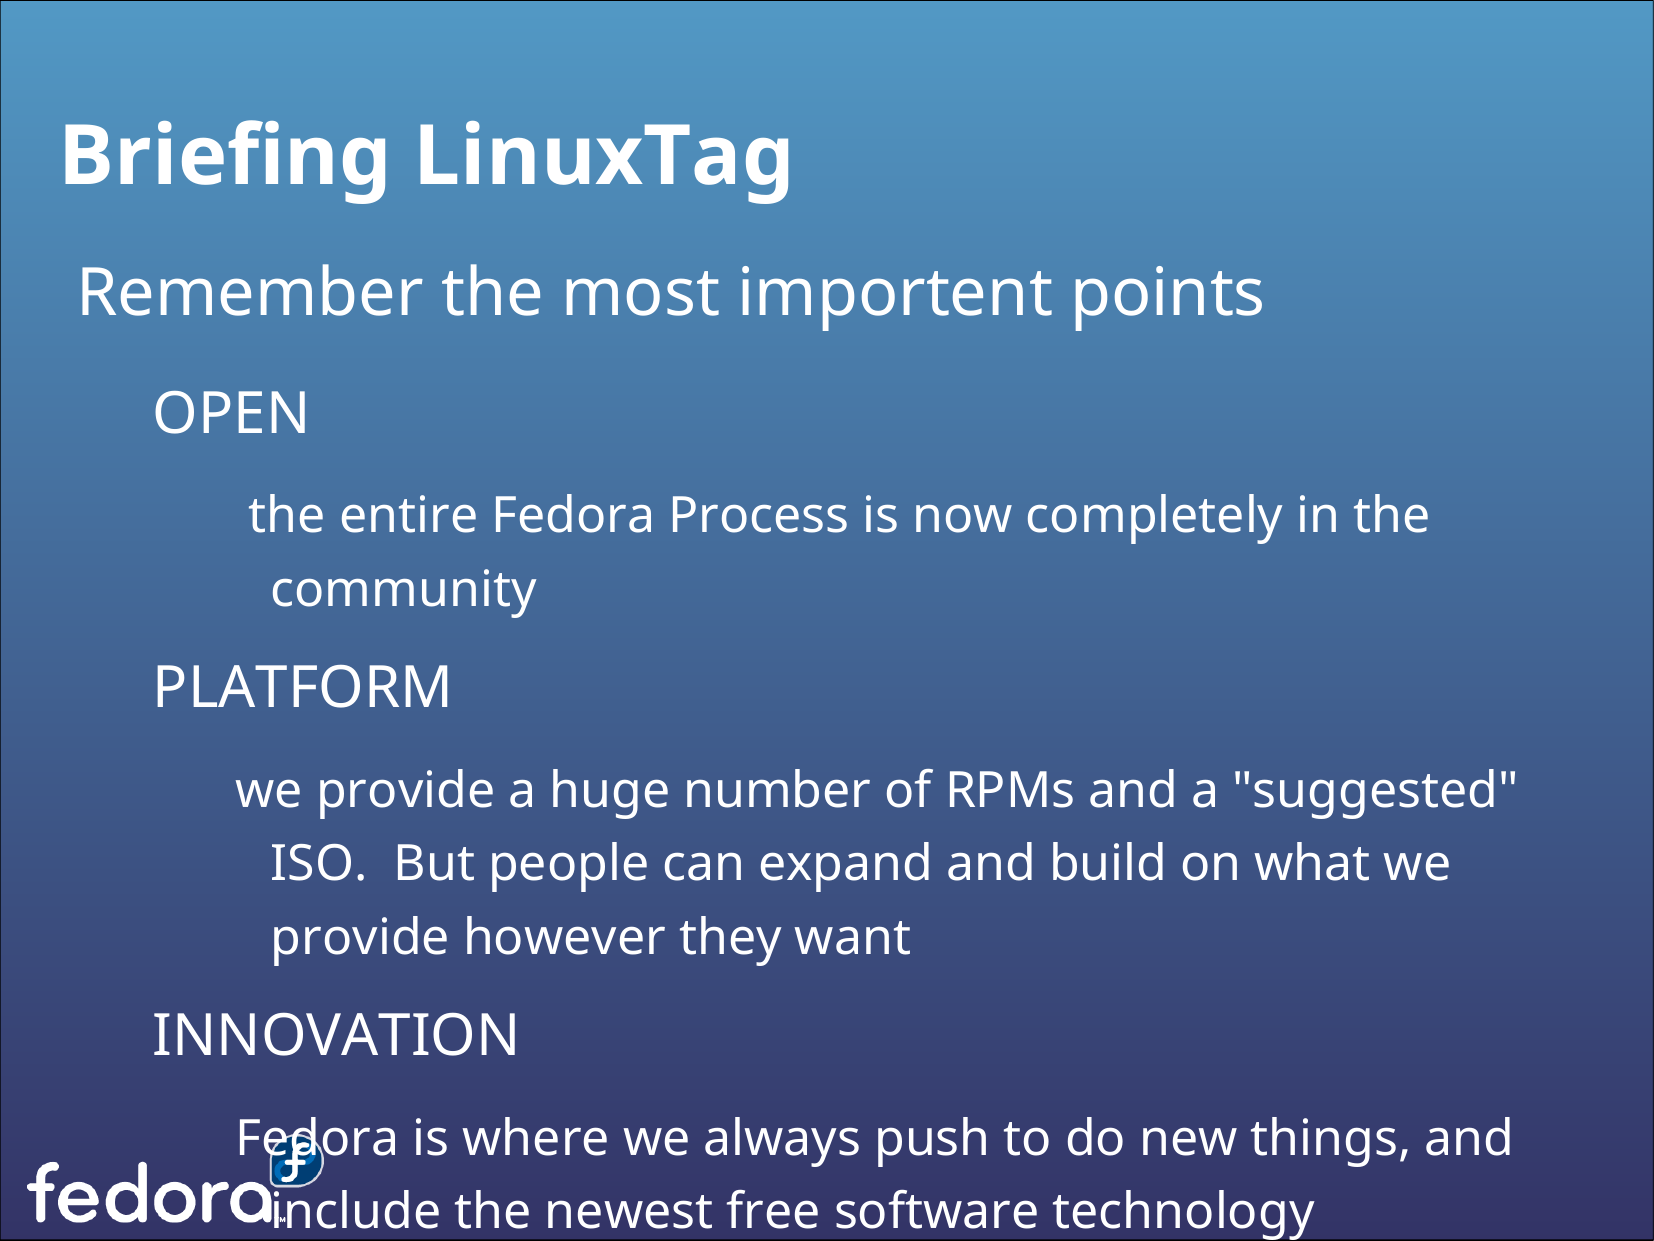

# Briefing LinuxTag
Remember the most importent points
OPEN
 the entire Fedora Process is now completely in the community
PLATFORM
we provide a huge number of RPMs and a "suggested" ISO. But people can expand and build on what we provide however they want
INNOVATION
Fedora is where we always push to do new things, and include the newest free software technology